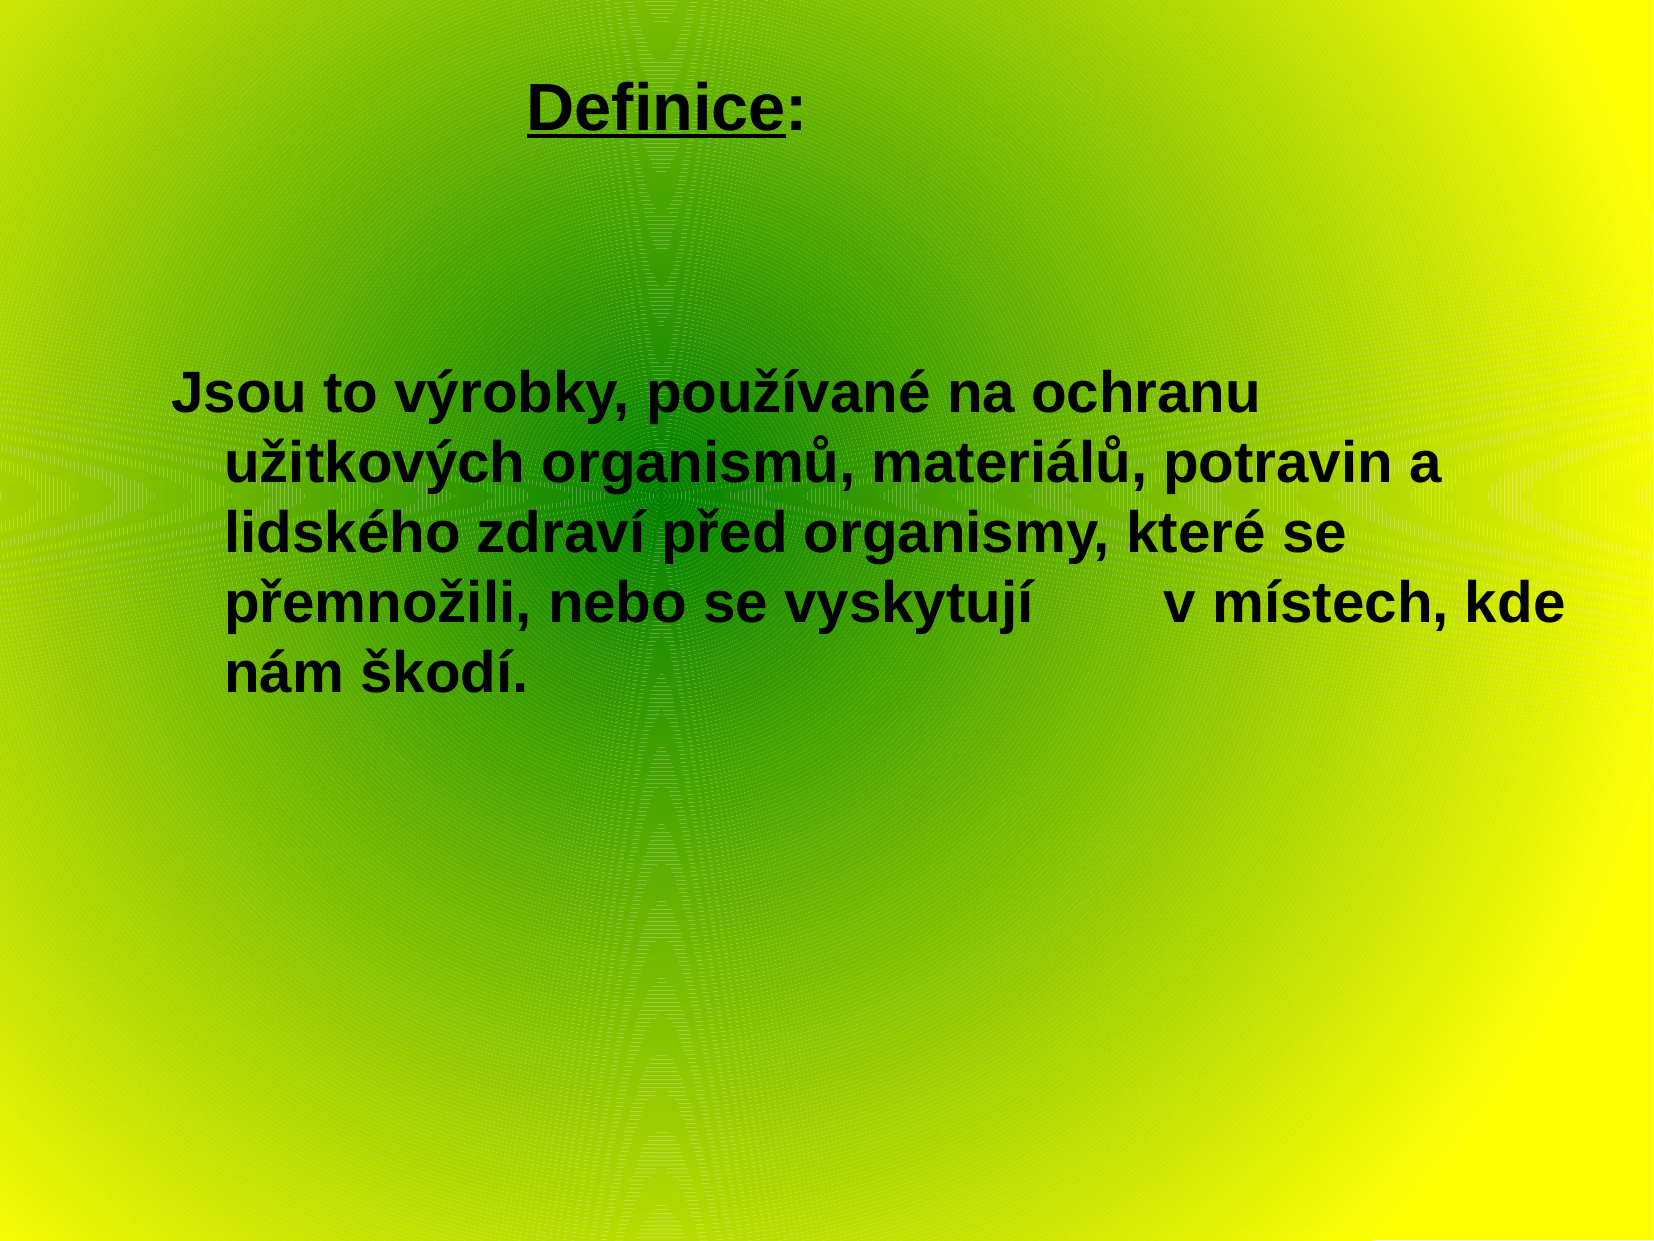

# Definice:
Jsou to výrobky, používané na ochranu užitkových organismů, materiálů, potravin a lidského zdraví před organismy, které se přemnožili, nebo se vyskytují v místech, kde nám škodí.